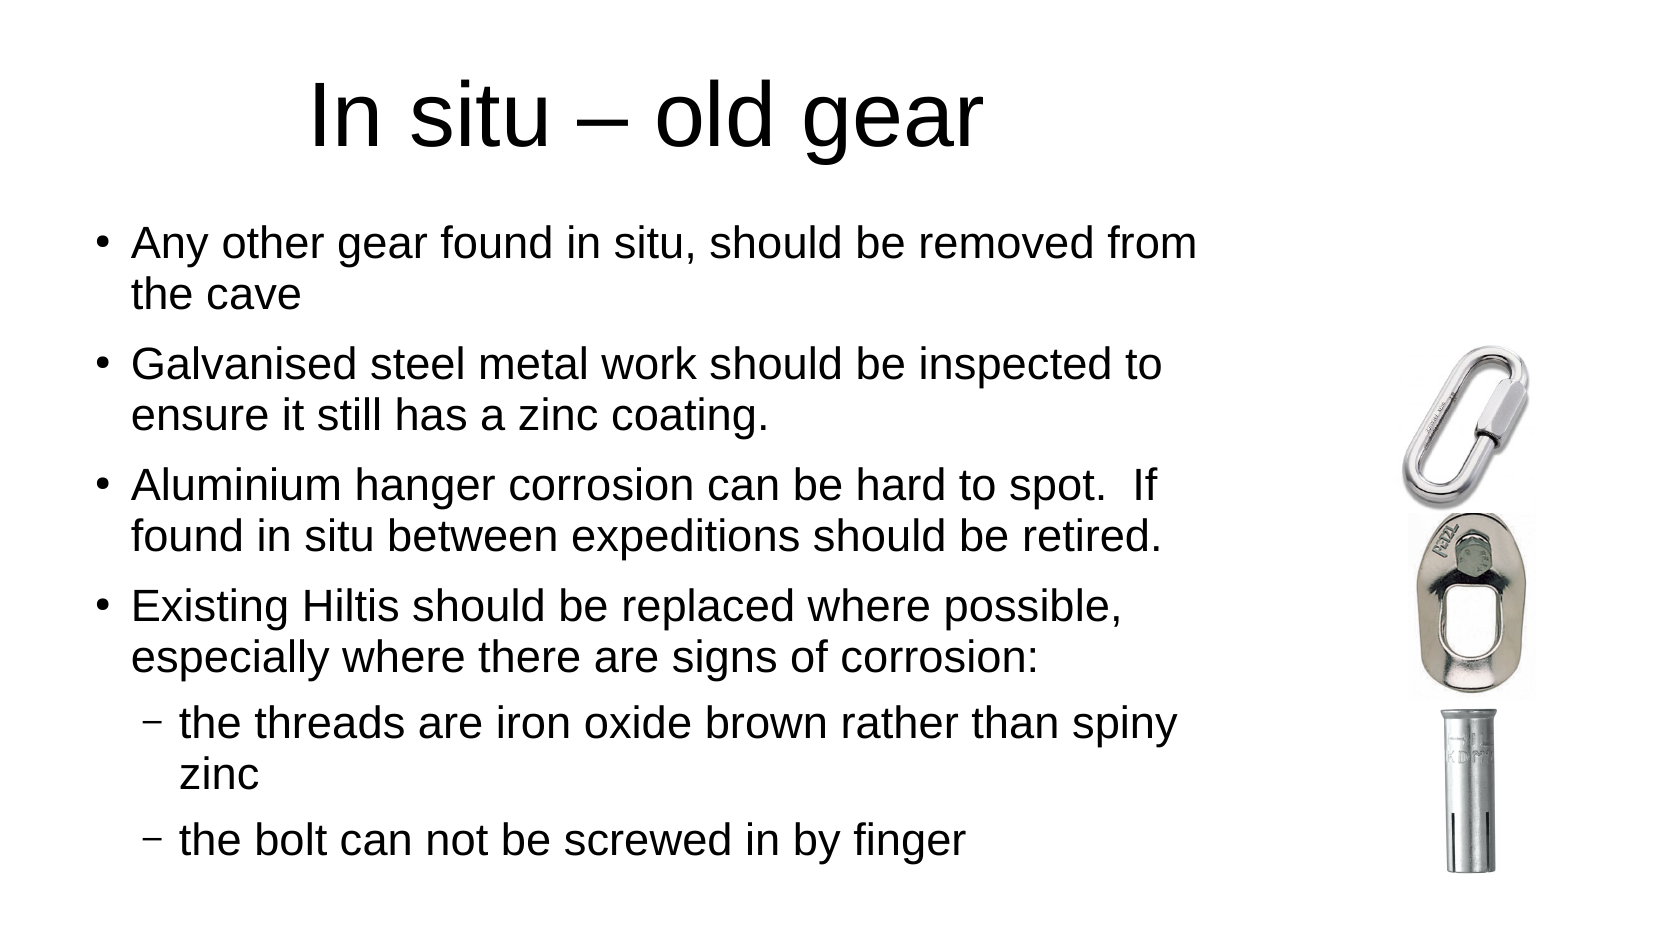

# In situ – old gear
Any other gear found in situ, should be removed from the cave
Galvanised steel metal work should be inspected to ensure it still has a zinc coating.
Aluminium hanger corrosion can be hard to spot. If found in situ between expeditions should be retired.
Existing Hiltis should be replaced where possible, especially where there are signs of corrosion:
the threads are iron oxide brown rather than spiny zinc
the bolt can not be screwed in by finger